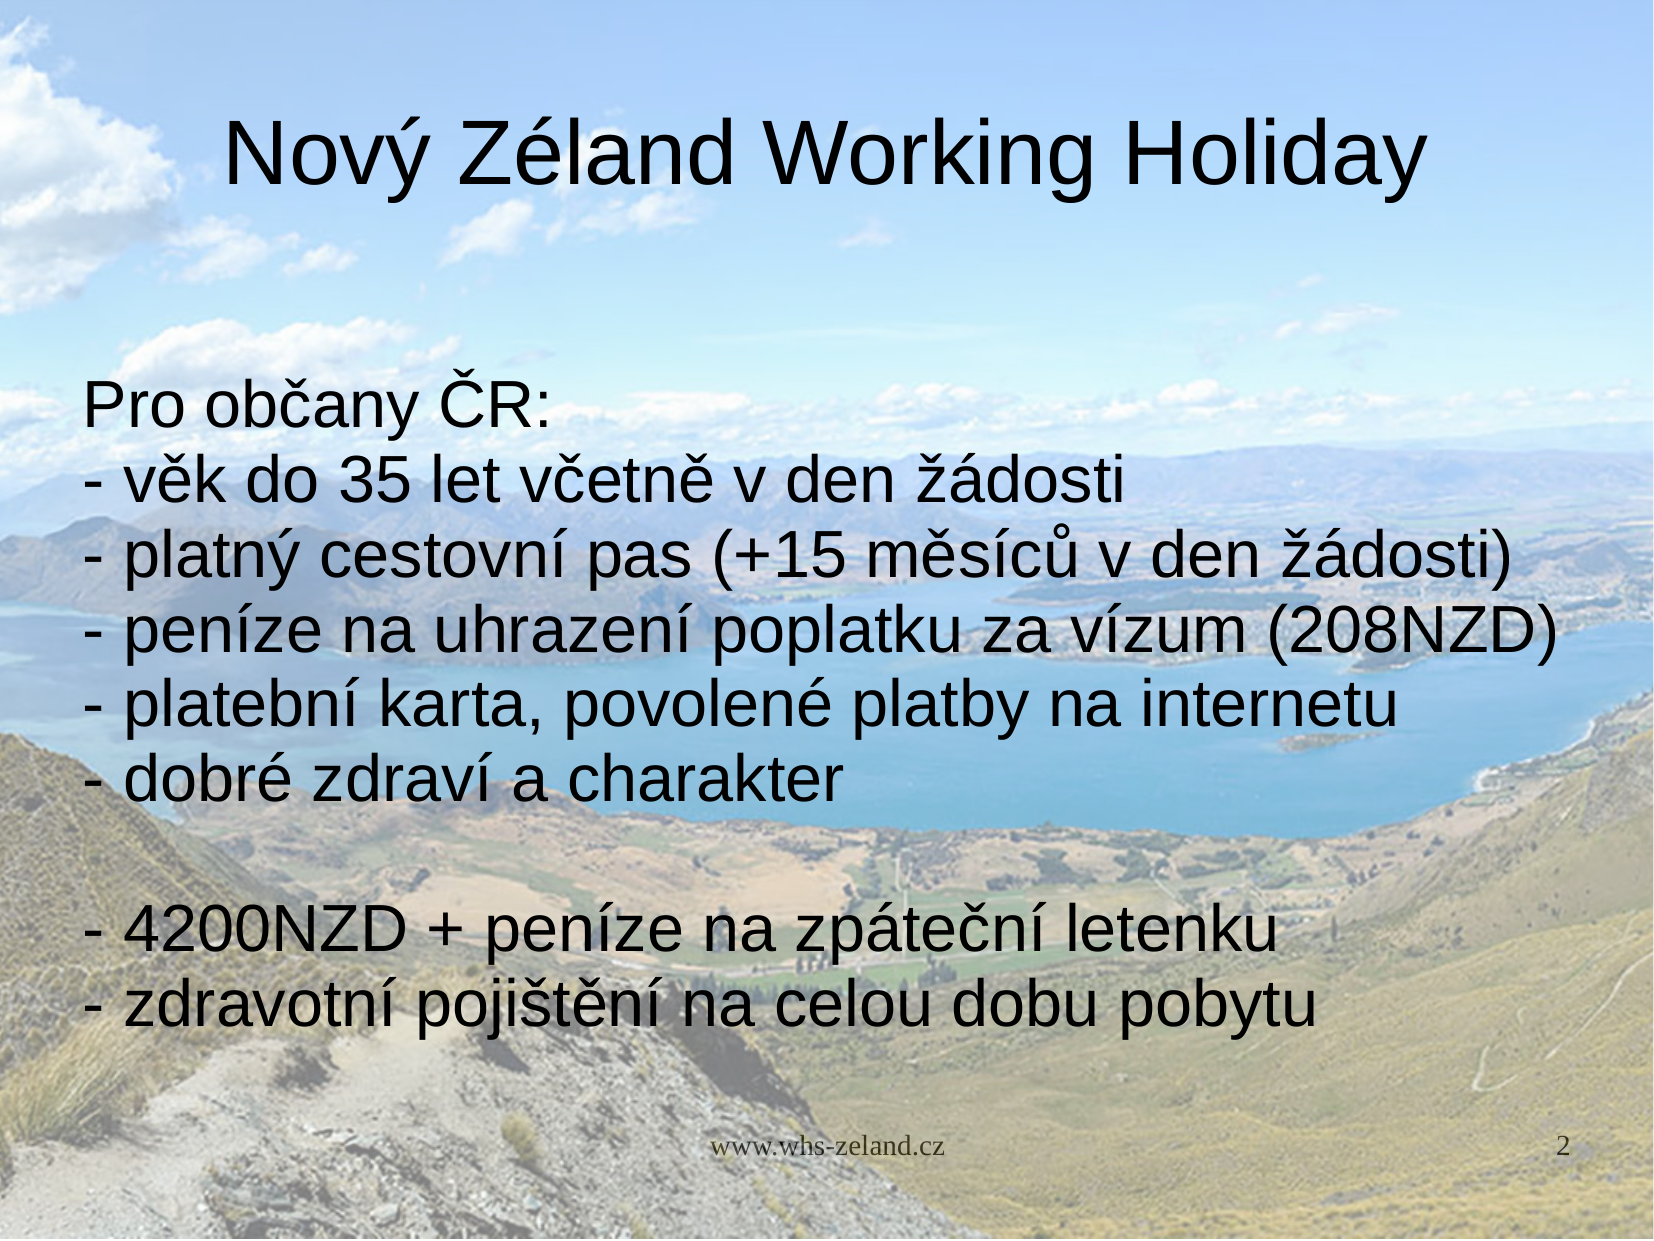

# Nový Zéland Working Holiday
Pro občany ČR:
- věk do 35 let včetně v den žádosti
- platný cestovní pas (+15 měsíců v den žádosti)
- peníze na uhrazení poplatku za vízum (208NZD)
- platební karta, povolené platby na internetu
- dobré zdraví a charakter
- 4200NZD + peníze na zpáteční letenku
- zdravotní pojištění na celou dobu pobytu
www.whs-zeland.cz
2